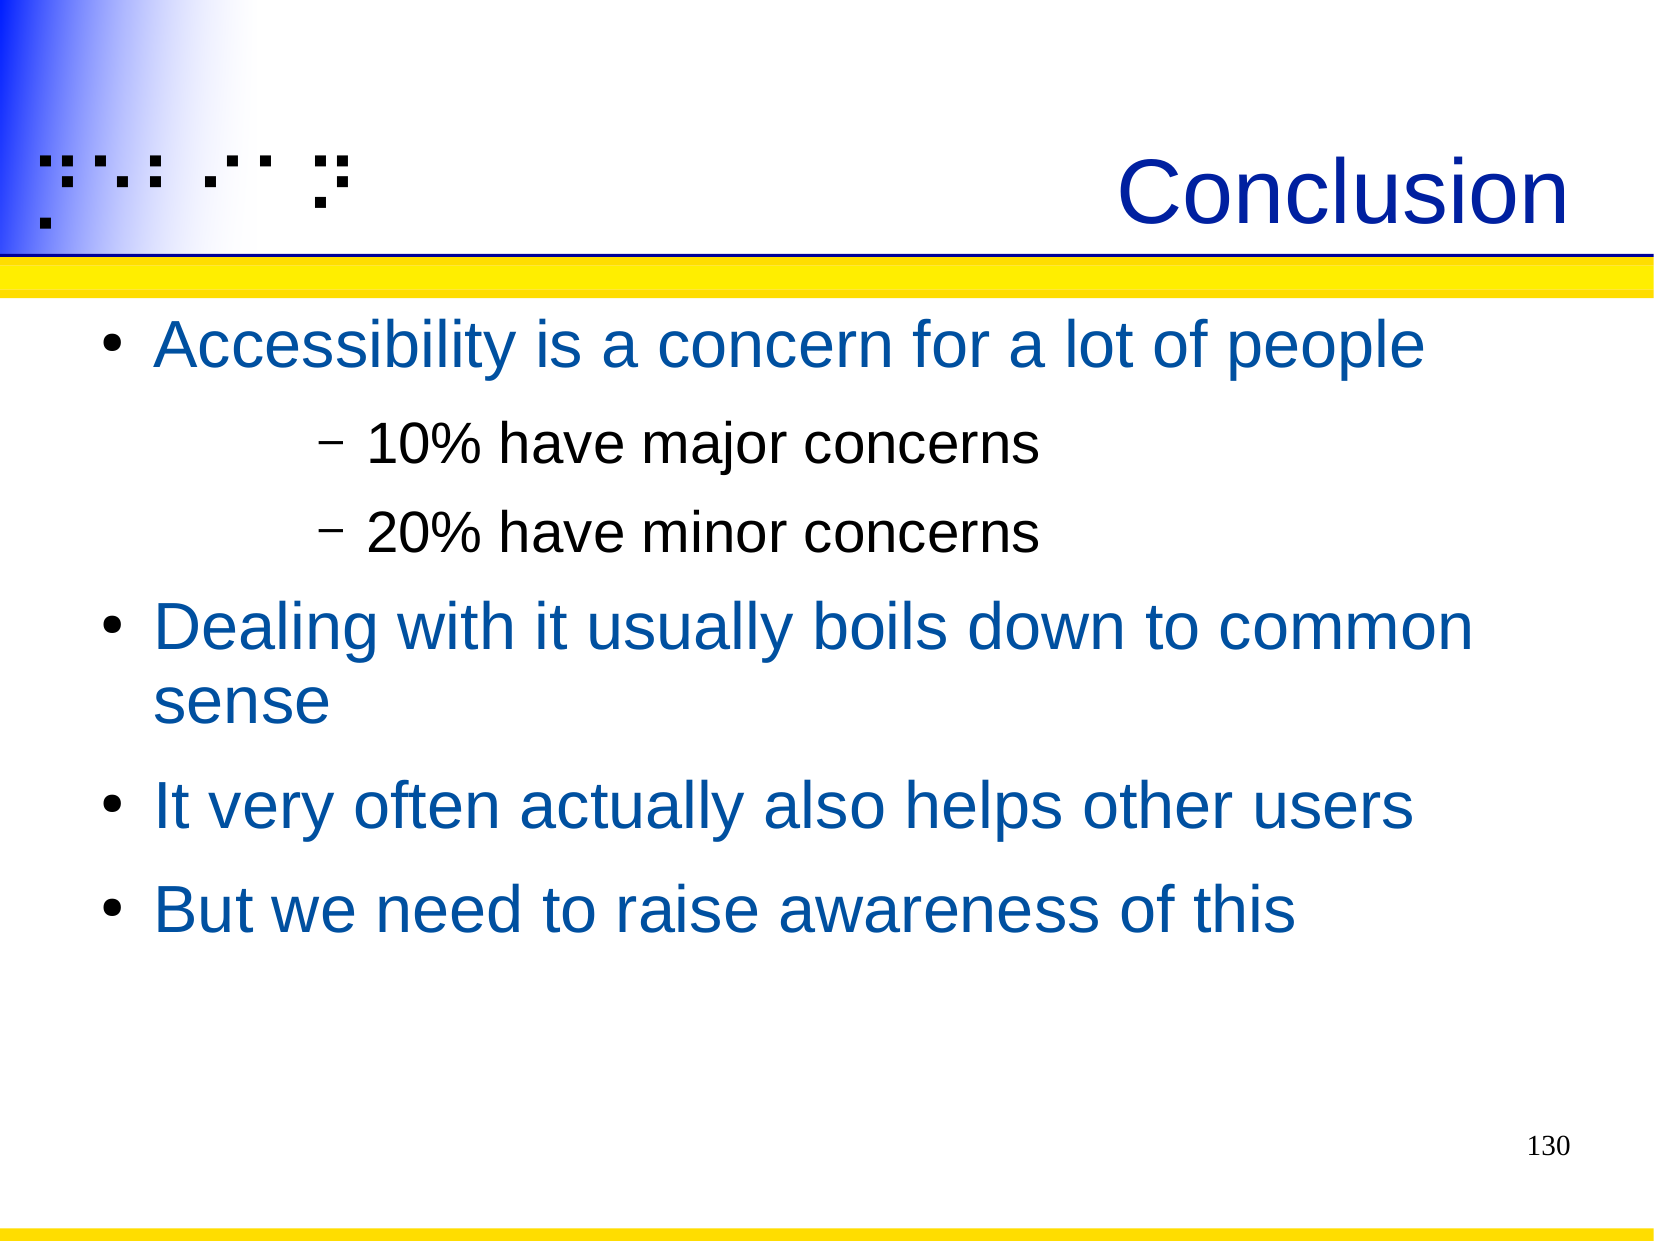

# Conclusion
Accessibility is a concern for a lot of people
10% have major concerns
20% have minor concerns
Dealing with it usually boils down to common sense
It very often actually also helps other users
But we need to raise awareness of this
130